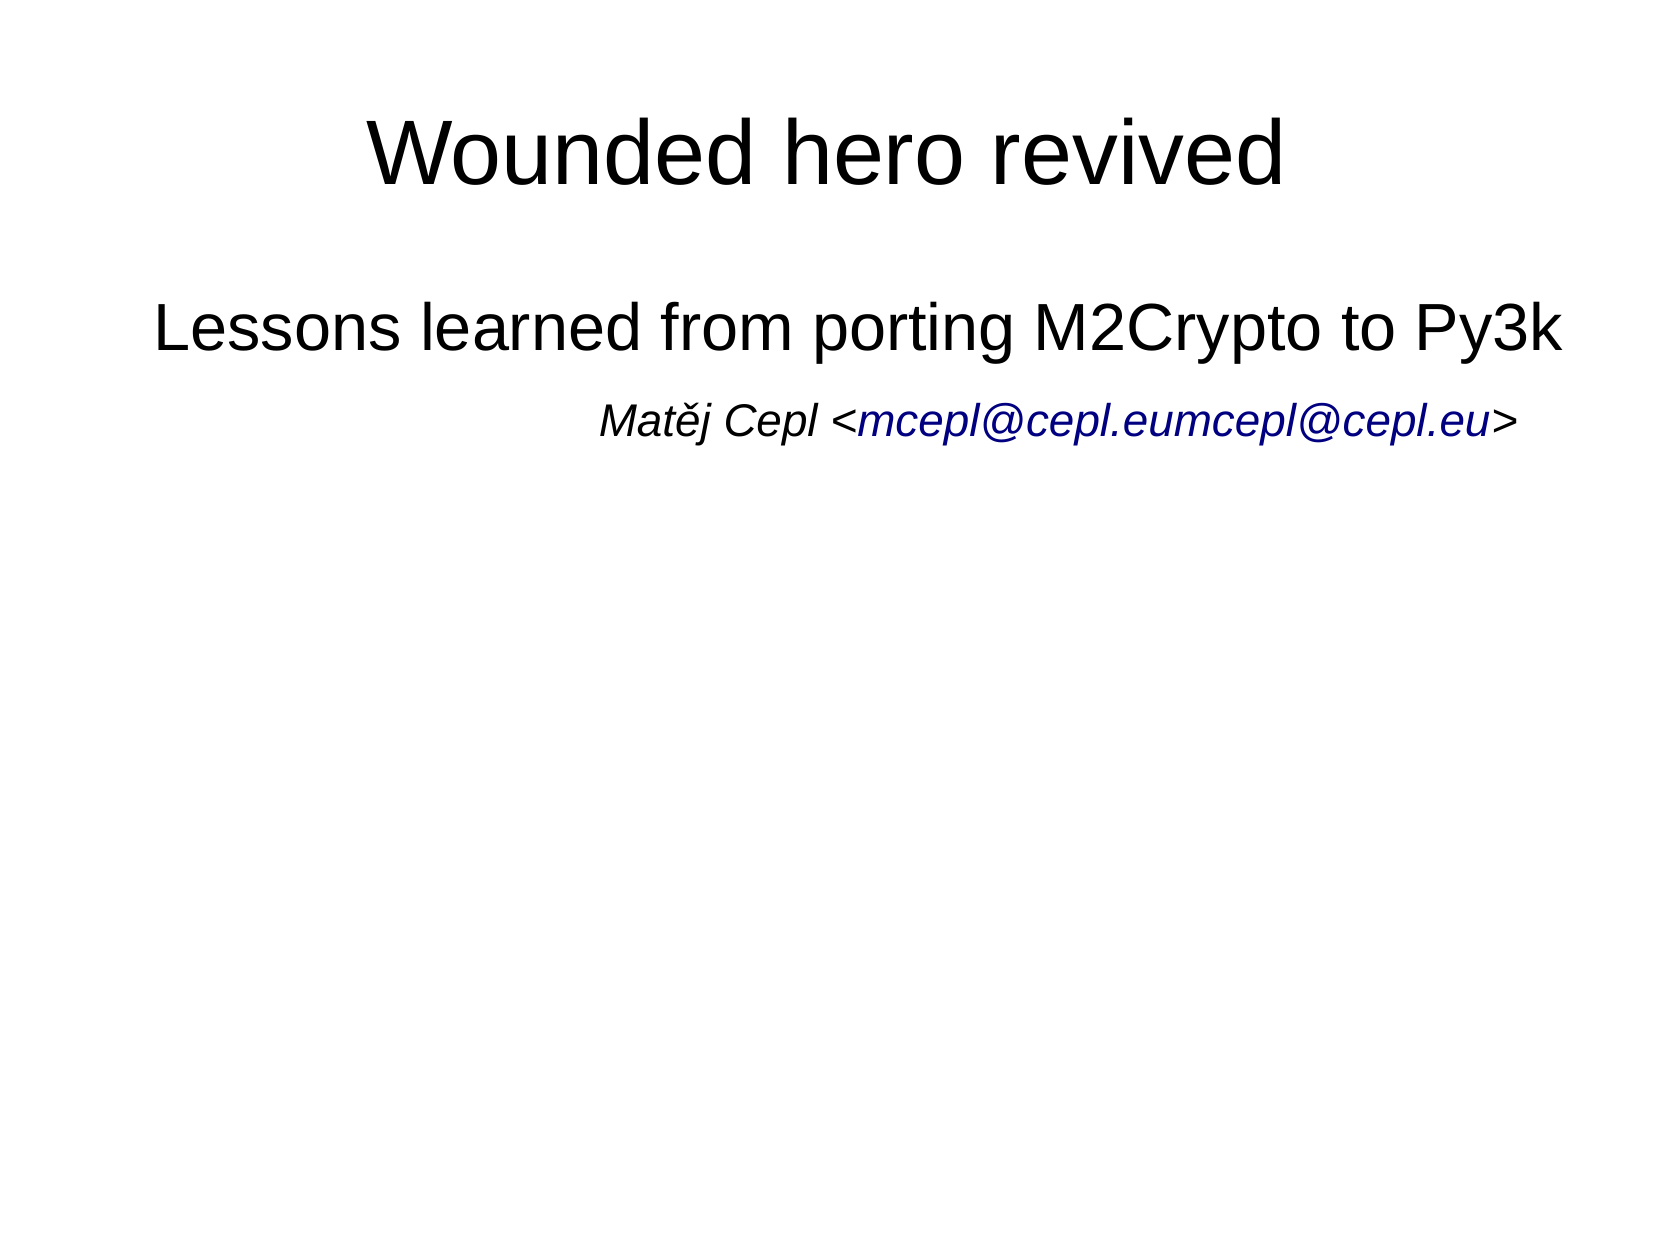

# Wounded hero revived
Lessons learned from porting M2Crypto to Py3k
Matěj Cepl <mcepl@cepl.eumcepl@cepl.eu>